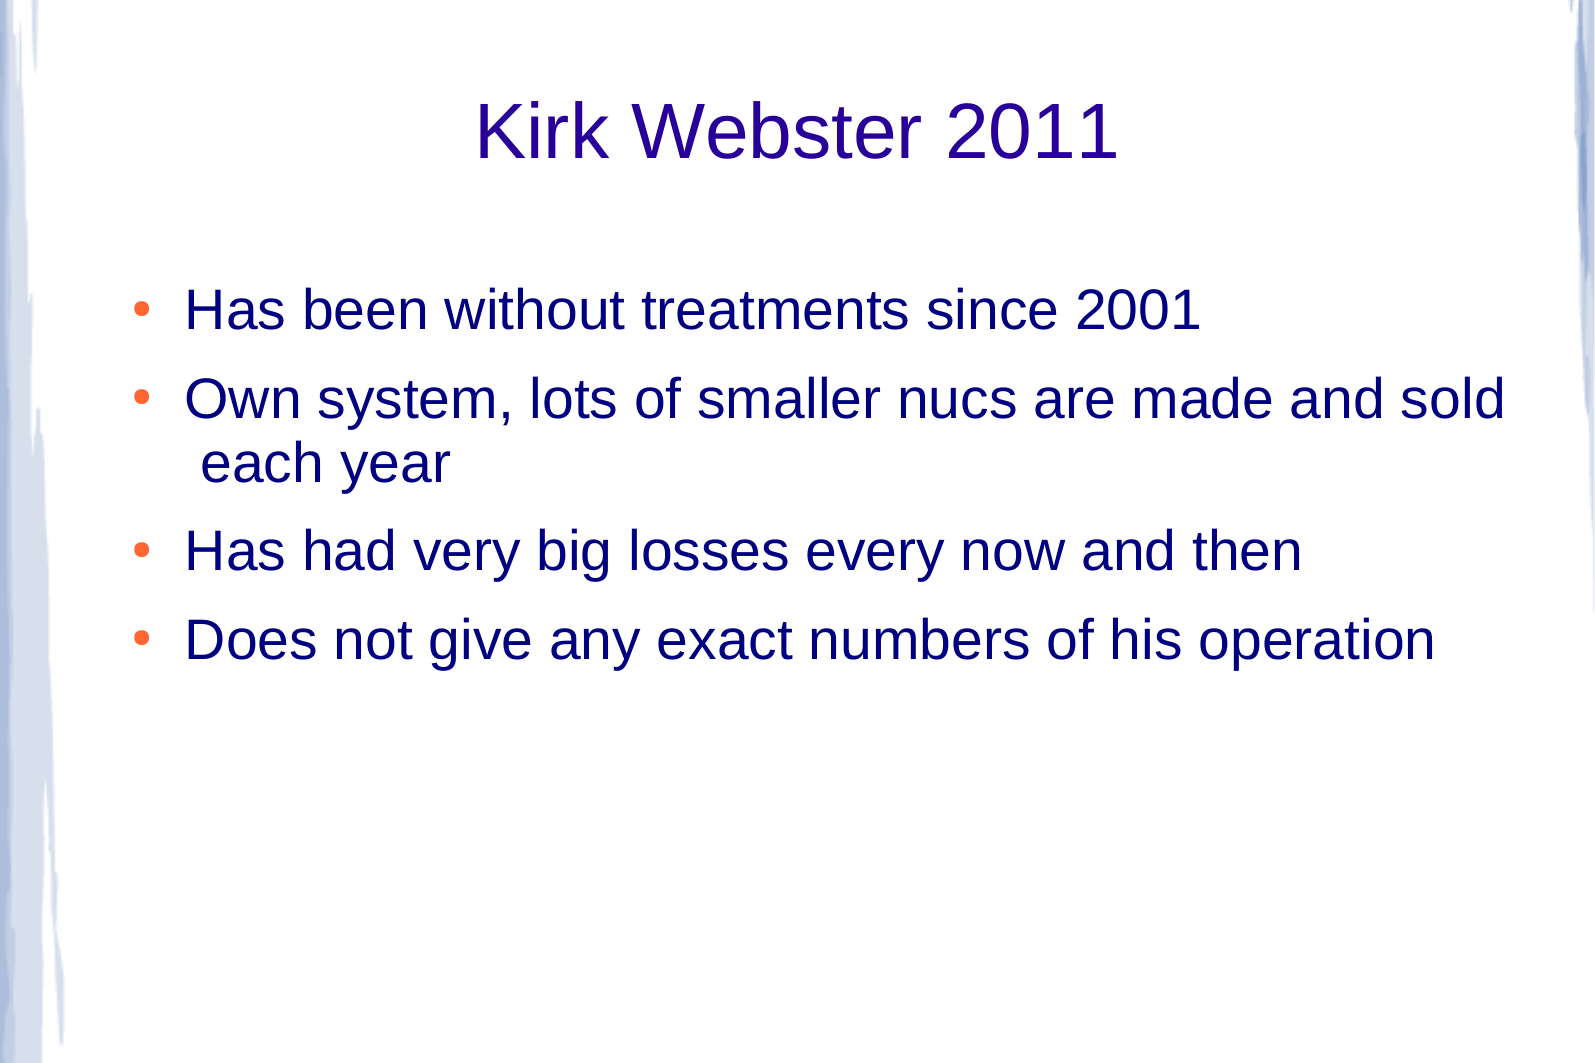

# Kirk Webster 2011
Has been without treatments since 2001
Own system, lots of smaller nucs are made and sold each year
Has had very big losses every now and then
Does not give any exact numbers of his operation